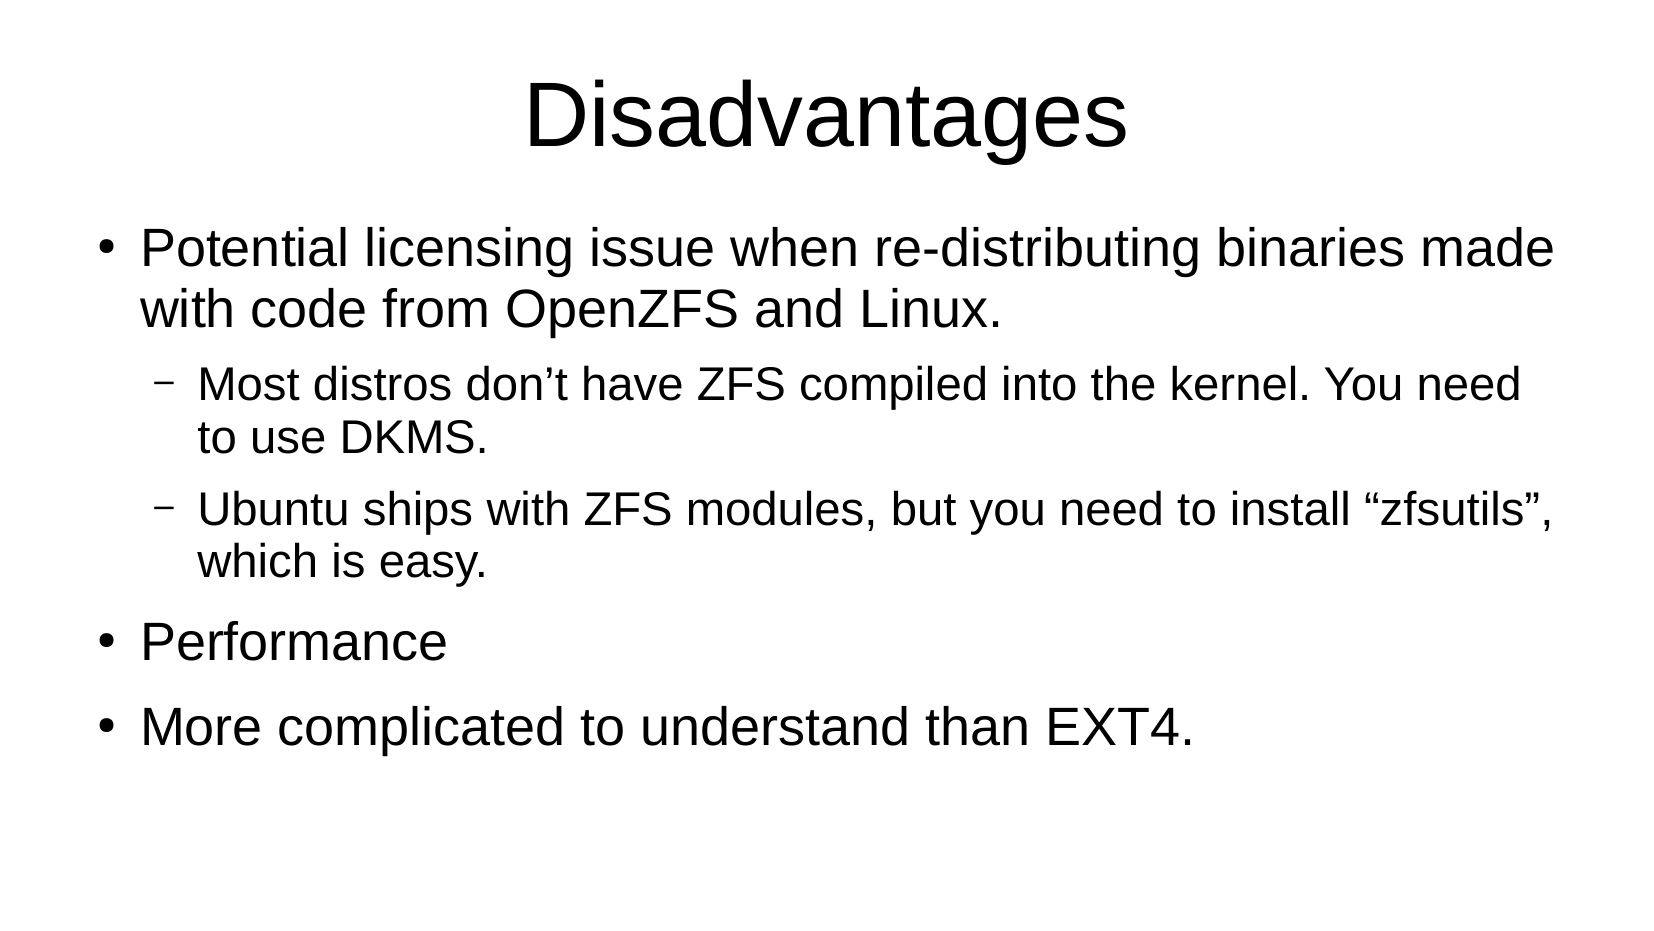

# Disadvantages
Potential licensing issue when re-distributing binaries made with code from OpenZFS and Linux.
Most distros don’t have ZFS compiled into the kernel. You need to use DKMS.
Ubuntu ships with ZFS modules, but you need to install “zfsutils”, which is easy.
Performance
More complicated to understand than EXT4.